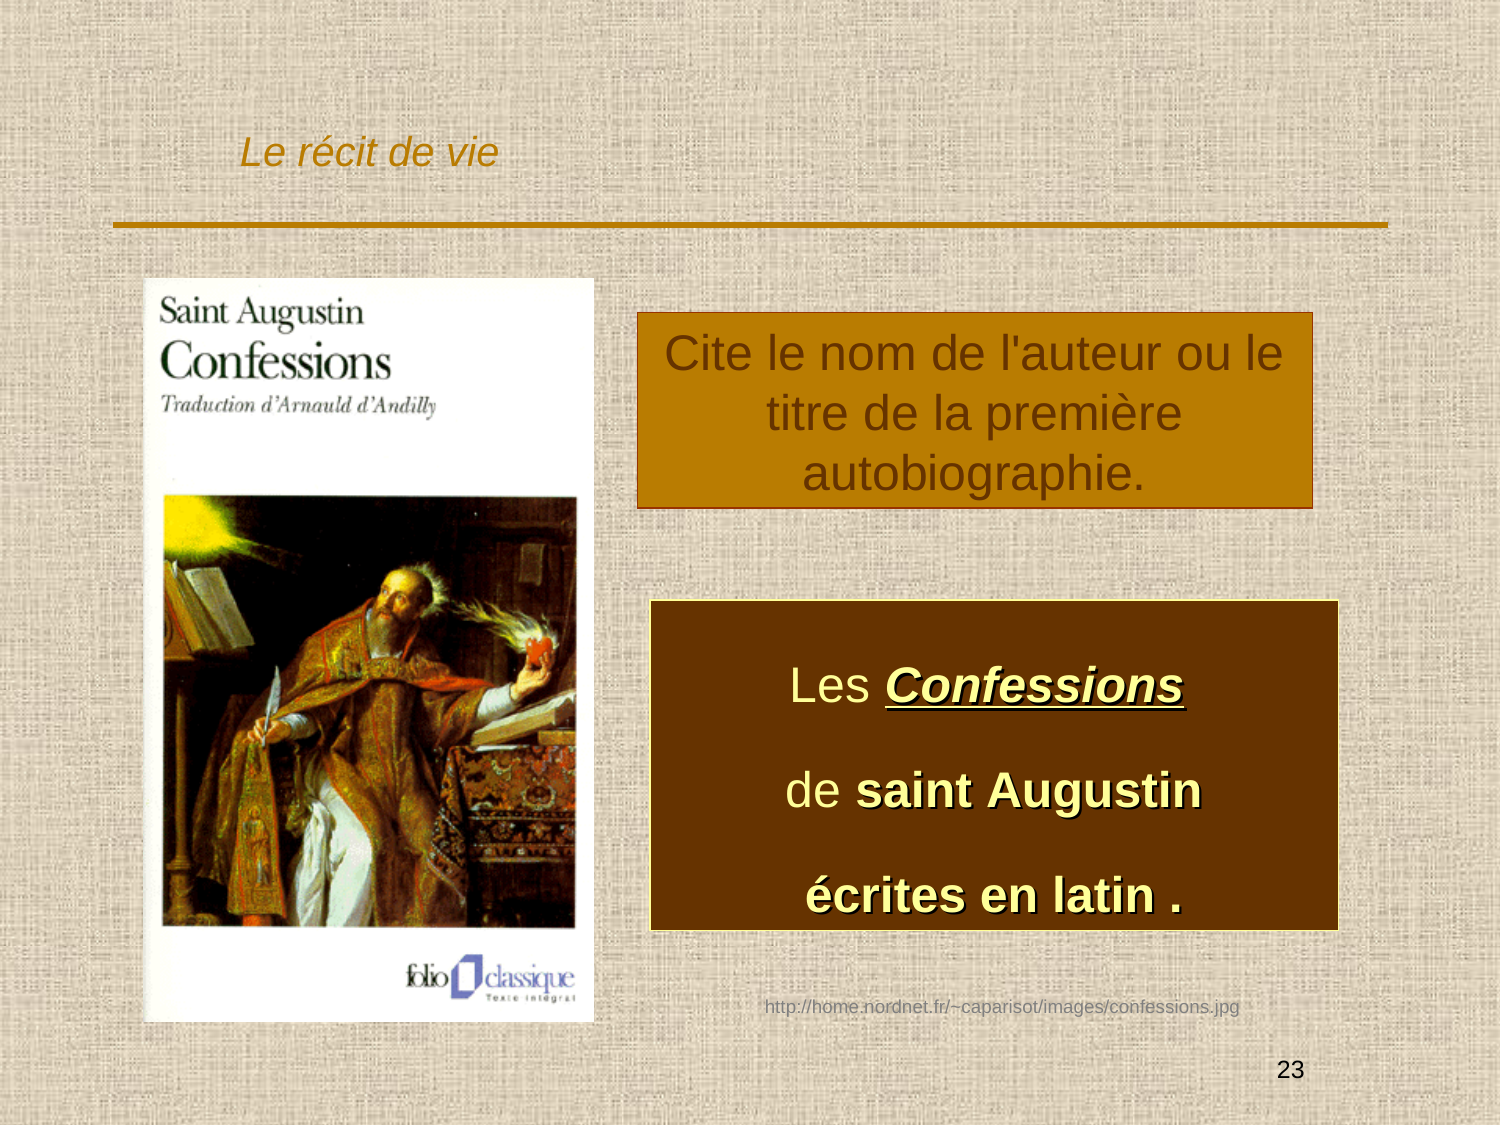

Le récit de vie
Cite le nom de l'auteur ou le titre de la première autobiographie.
Les Confessions
de saint Augustin
écrites en latin .
http://home.nordnet.fr/~caparisot/images/confessions.jpg
23